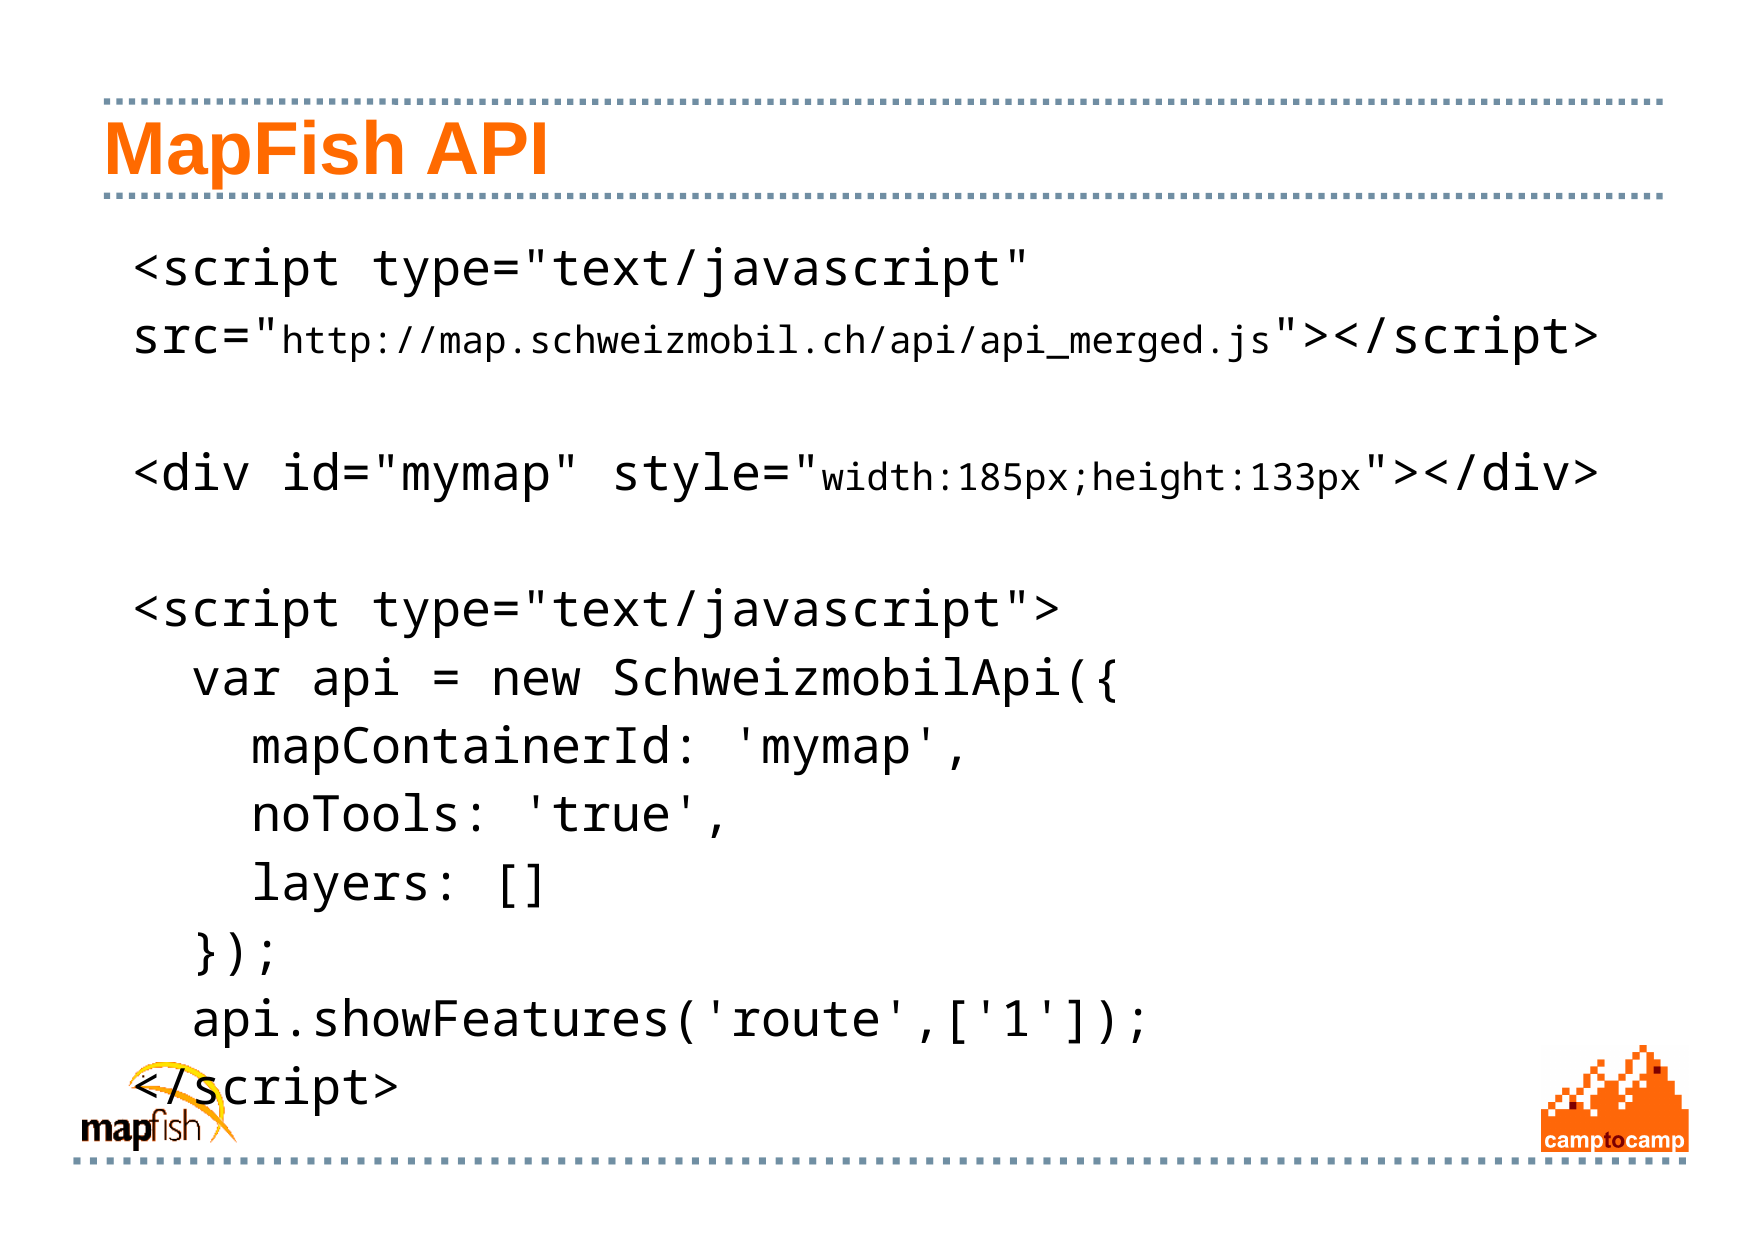

# MapFish API
<script type="text/javascript" src="http://map.schweizmobil.ch/api/api_merged.js"></script>
<div id="mymap" style="width:185px;height:133px"></div>
<script type="text/javascript">
 var api = new SchweizmobilApi({
 mapContainerId: 'mymap',
 noTools: 'true',
 layers: []
 });
 api.showFeatures('route',['1']);
</script>